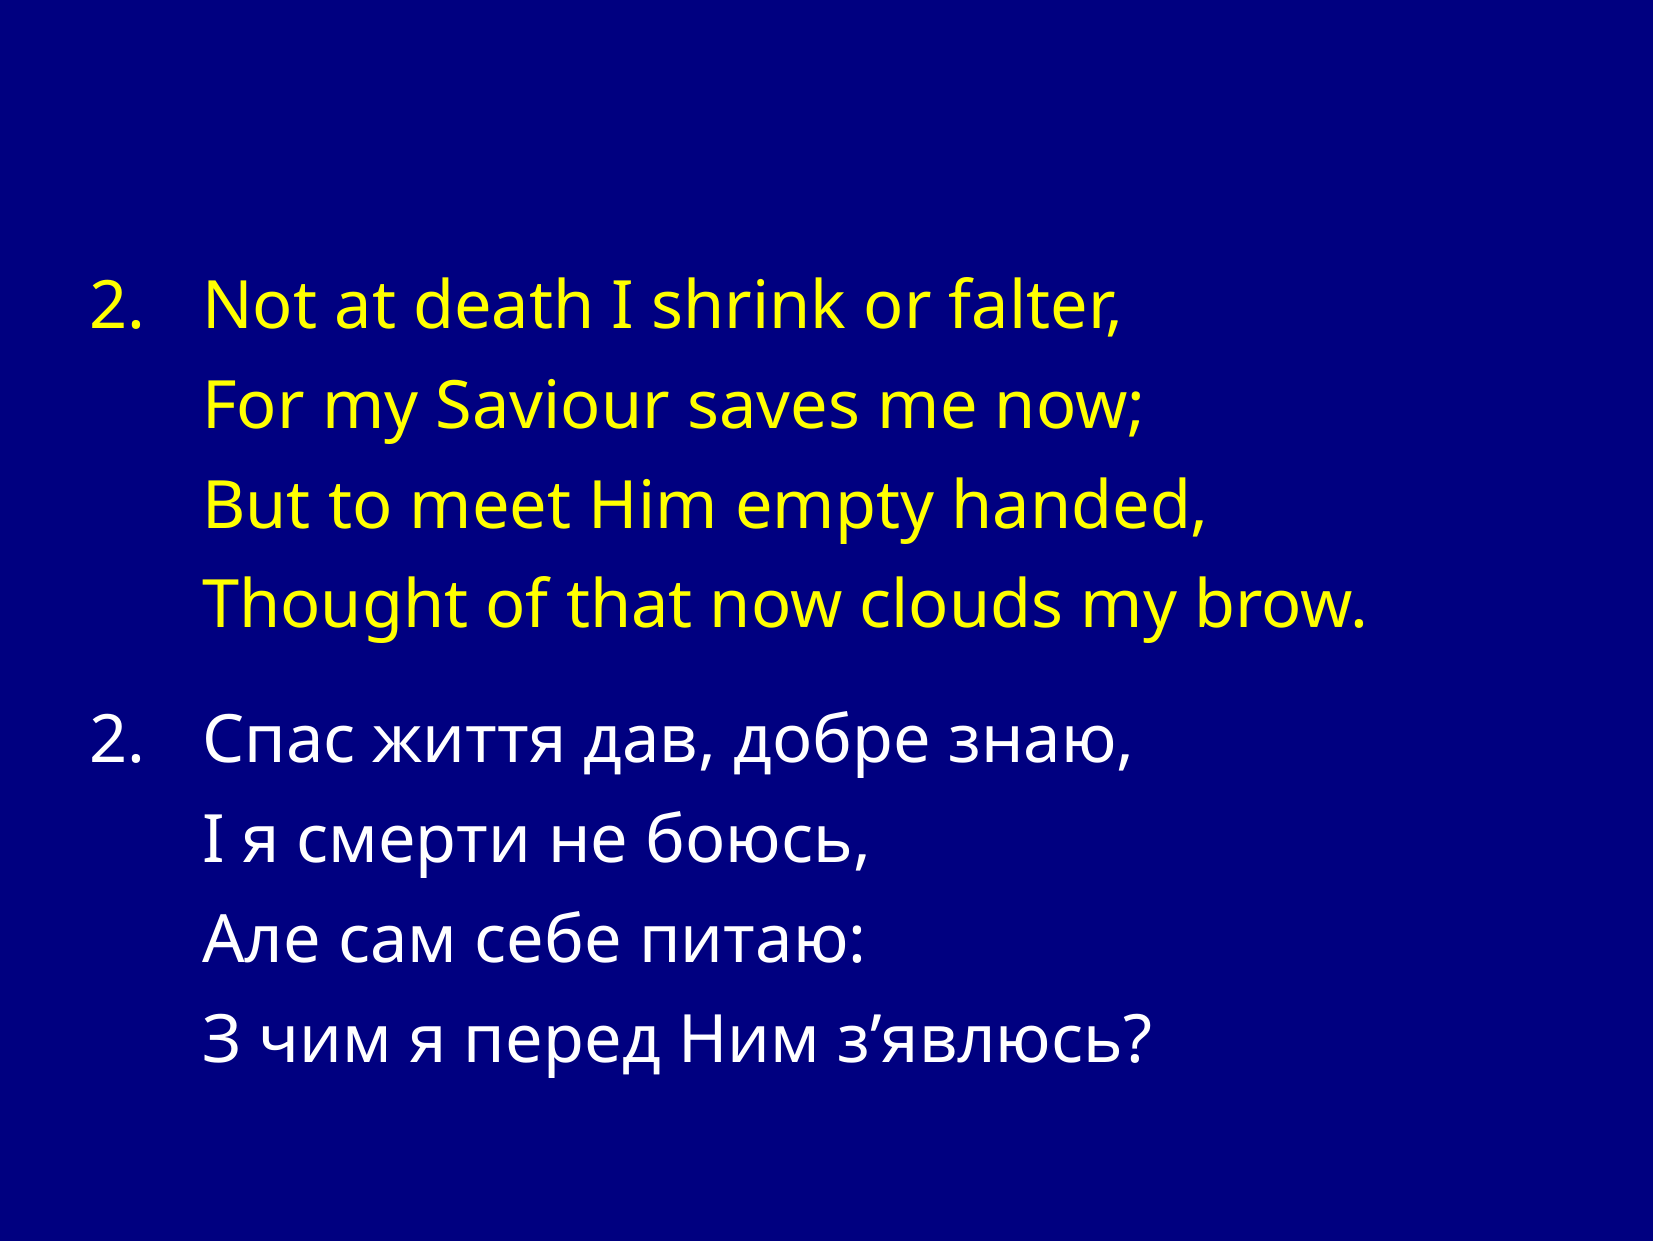

2.	Not at death I shrink or falter,
	For my Saviour saves me now;
	But to meet Him empty handed,
	Thought of that now clouds my brow.
2.	Спас життя дав, добре знаю,
	І я смерти не боюсь,
	Але сам себе питаю:
	З чим я перед Ним з’явлюсь?